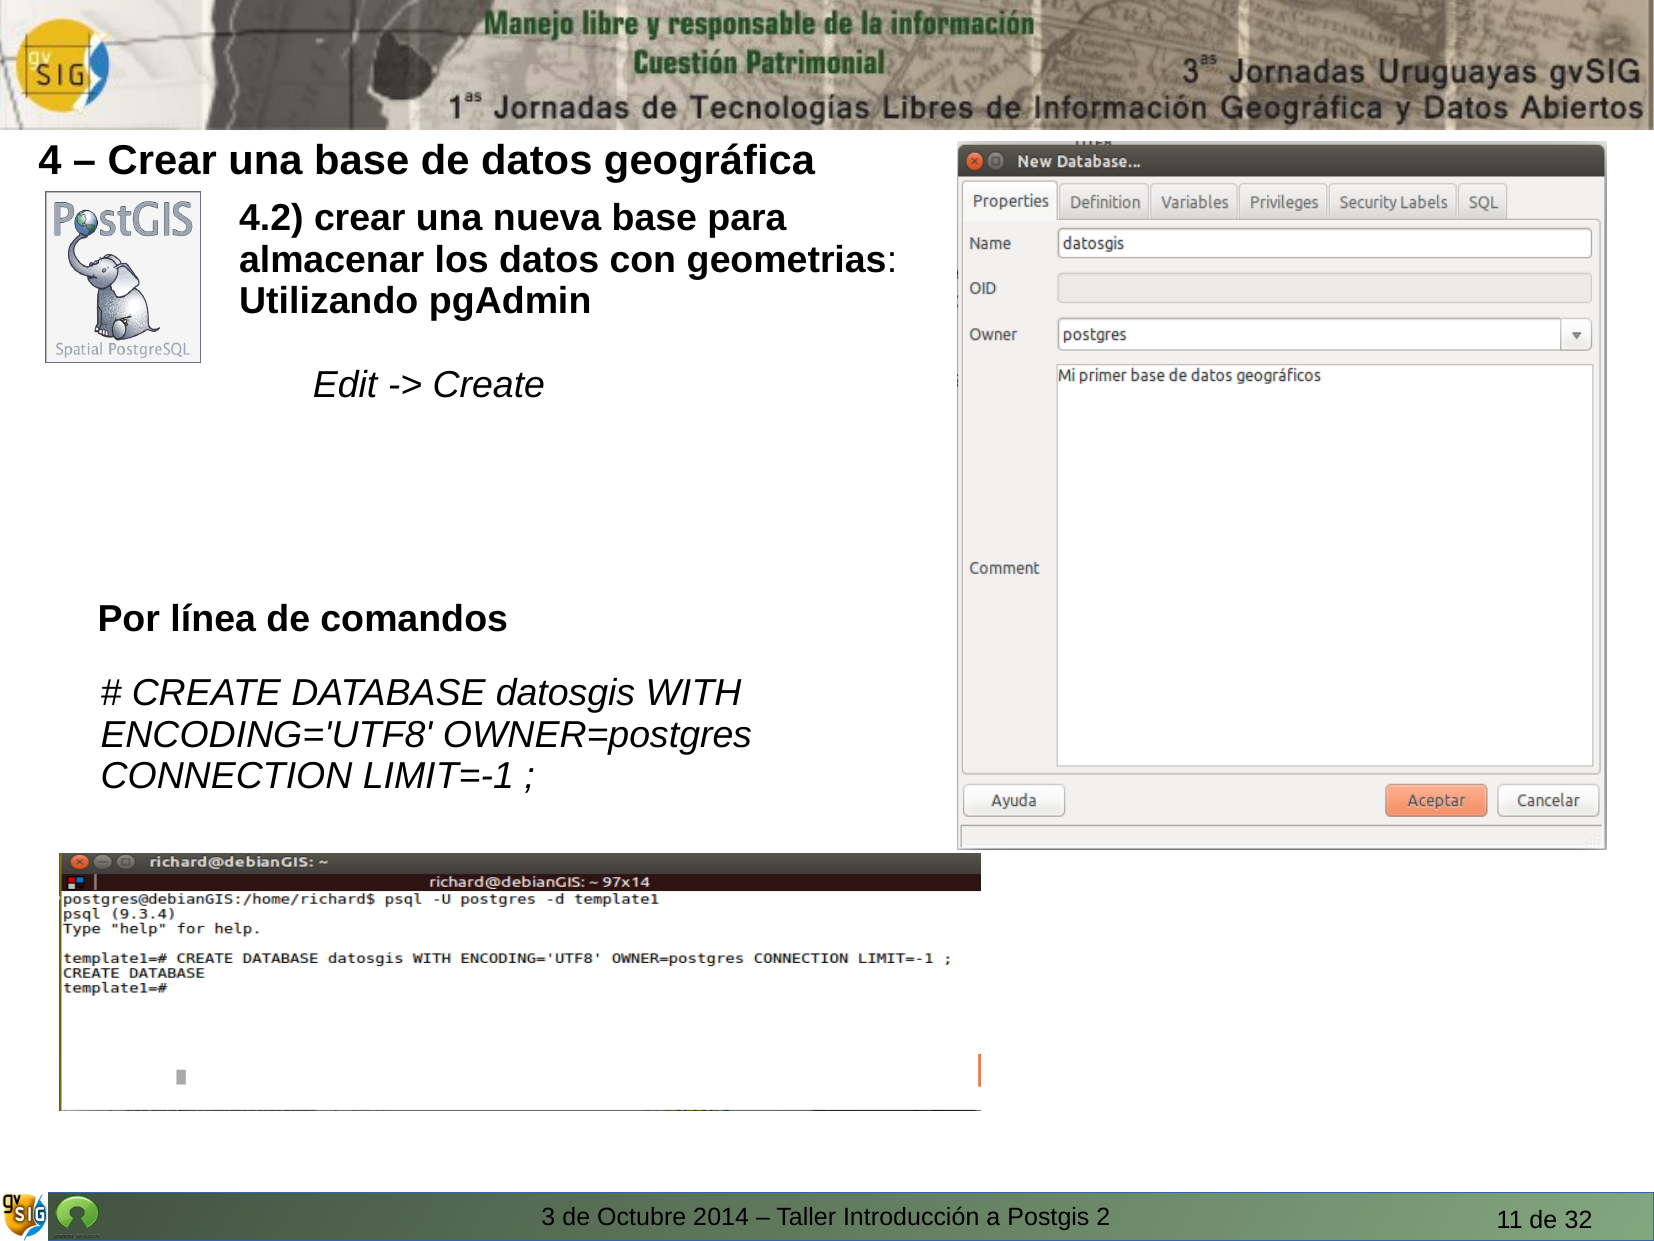

4 – Crear una base de datos geográfica
4.2) crear una nueva base para almacenar los datos con geometrias:
Utilizando pgAdmin
	Edit -> Create
Por línea de comandos
# CREATE DATABASE datosgis WITH ENCODING='UTF8' OWNER=postgres CONNECTION LIMIT=-1 ;
3 de Octubre 2014 – Taller Introducción a Postgis 2
 de 32